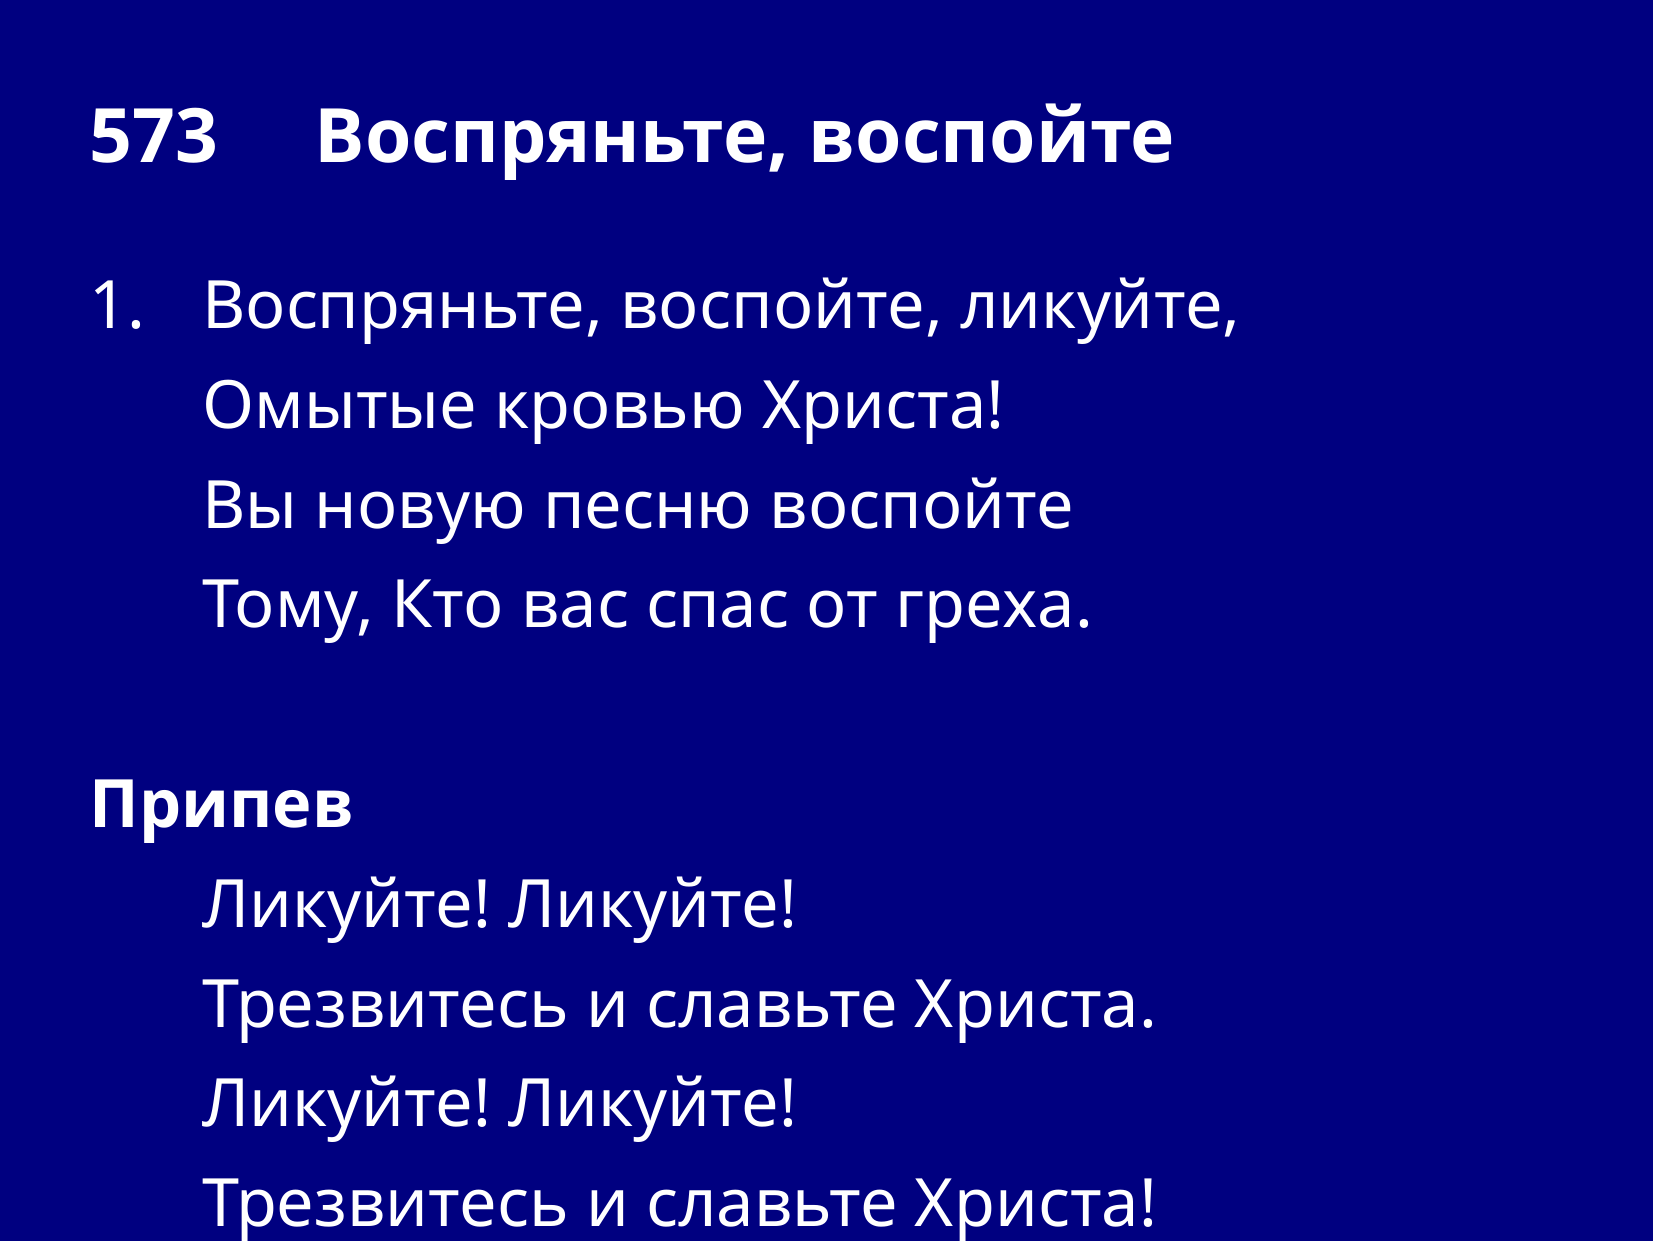

573	Воспряньте, воспойте
1.	Воспряньте, воспойте, ликуйте,
	Омытые кровью Христа!
	Вы новую песню воспойте
	Тому, Кто вас спас от греха.
Припев
	Ликуйте! Ликуйте!
	Трезвитесь и славьте Христа.
	Ликуйте! Ликуйте!
	Трезвитесь и славьте Христа!